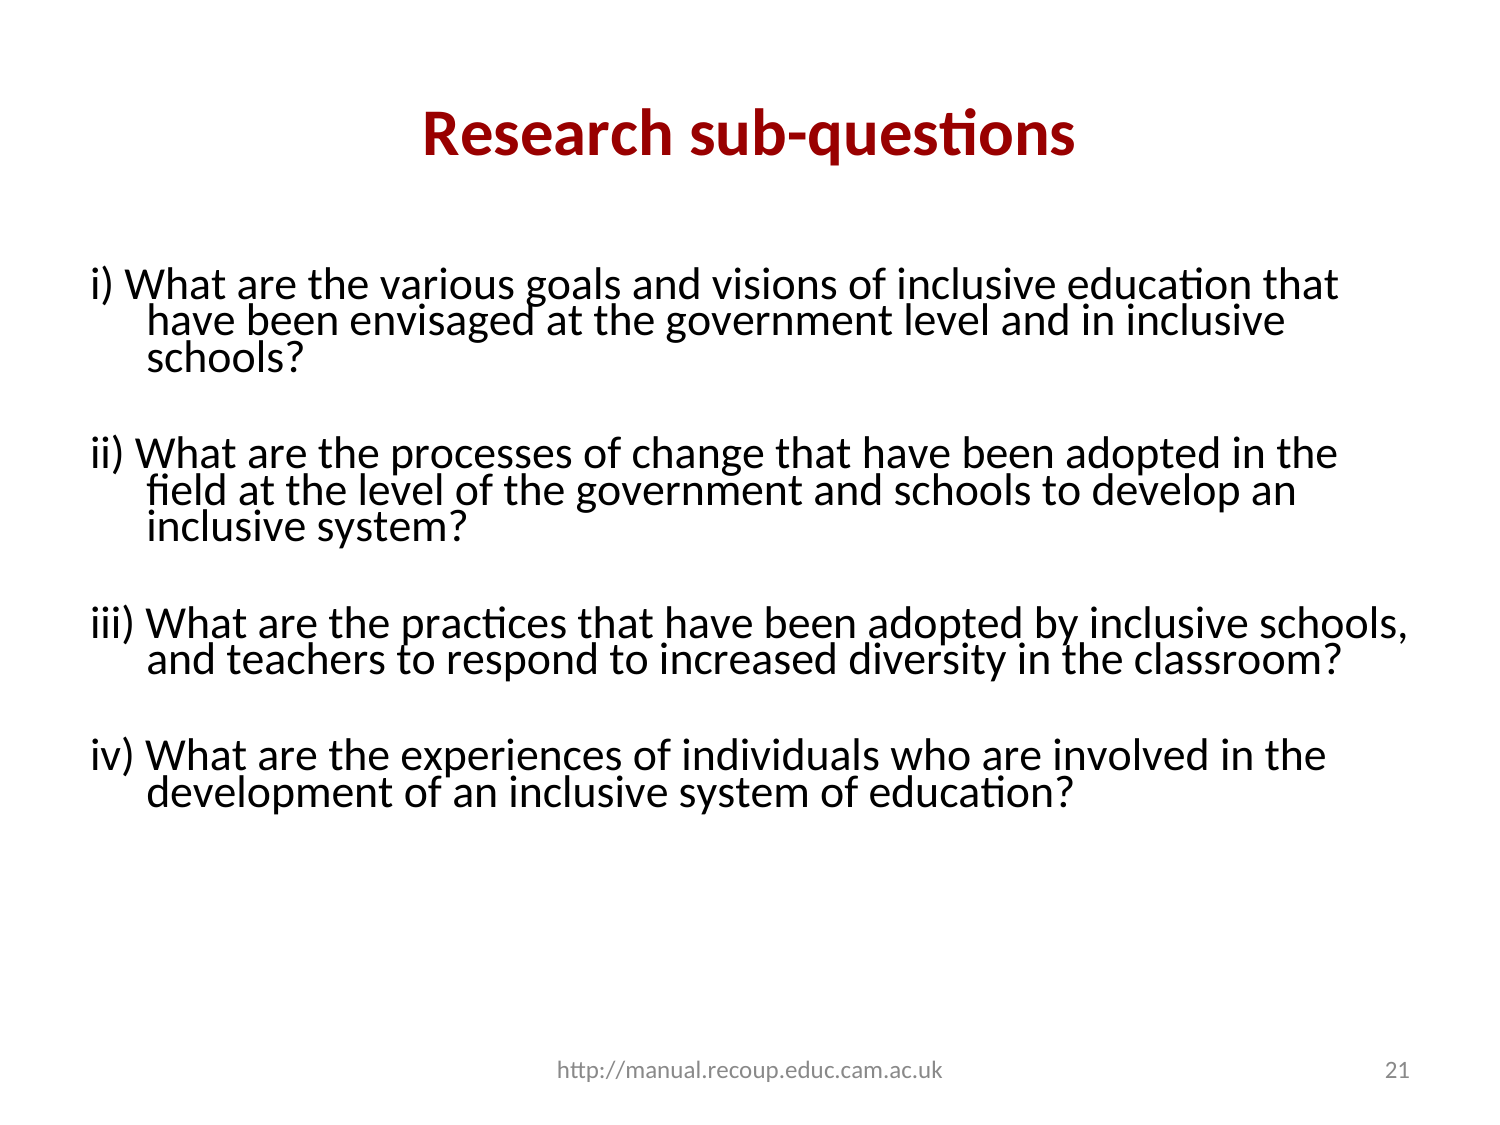

# Research sub-questions
i) What are the various goals and visions of inclusive education that have been envisaged at the government level and in inclusive schools?
ii) What are the processes of change that have been adopted in the field at the level of the government and schools to develop an inclusive system?
iii) What are the practices that have been adopted by inclusive schools, and teachers to respond to increased diversity in the classroom?
iv) What are the experiences of individuals who are involved in the development of an inclusive system of education?
http://manual.recoup.educ.cam.ac.uk
21